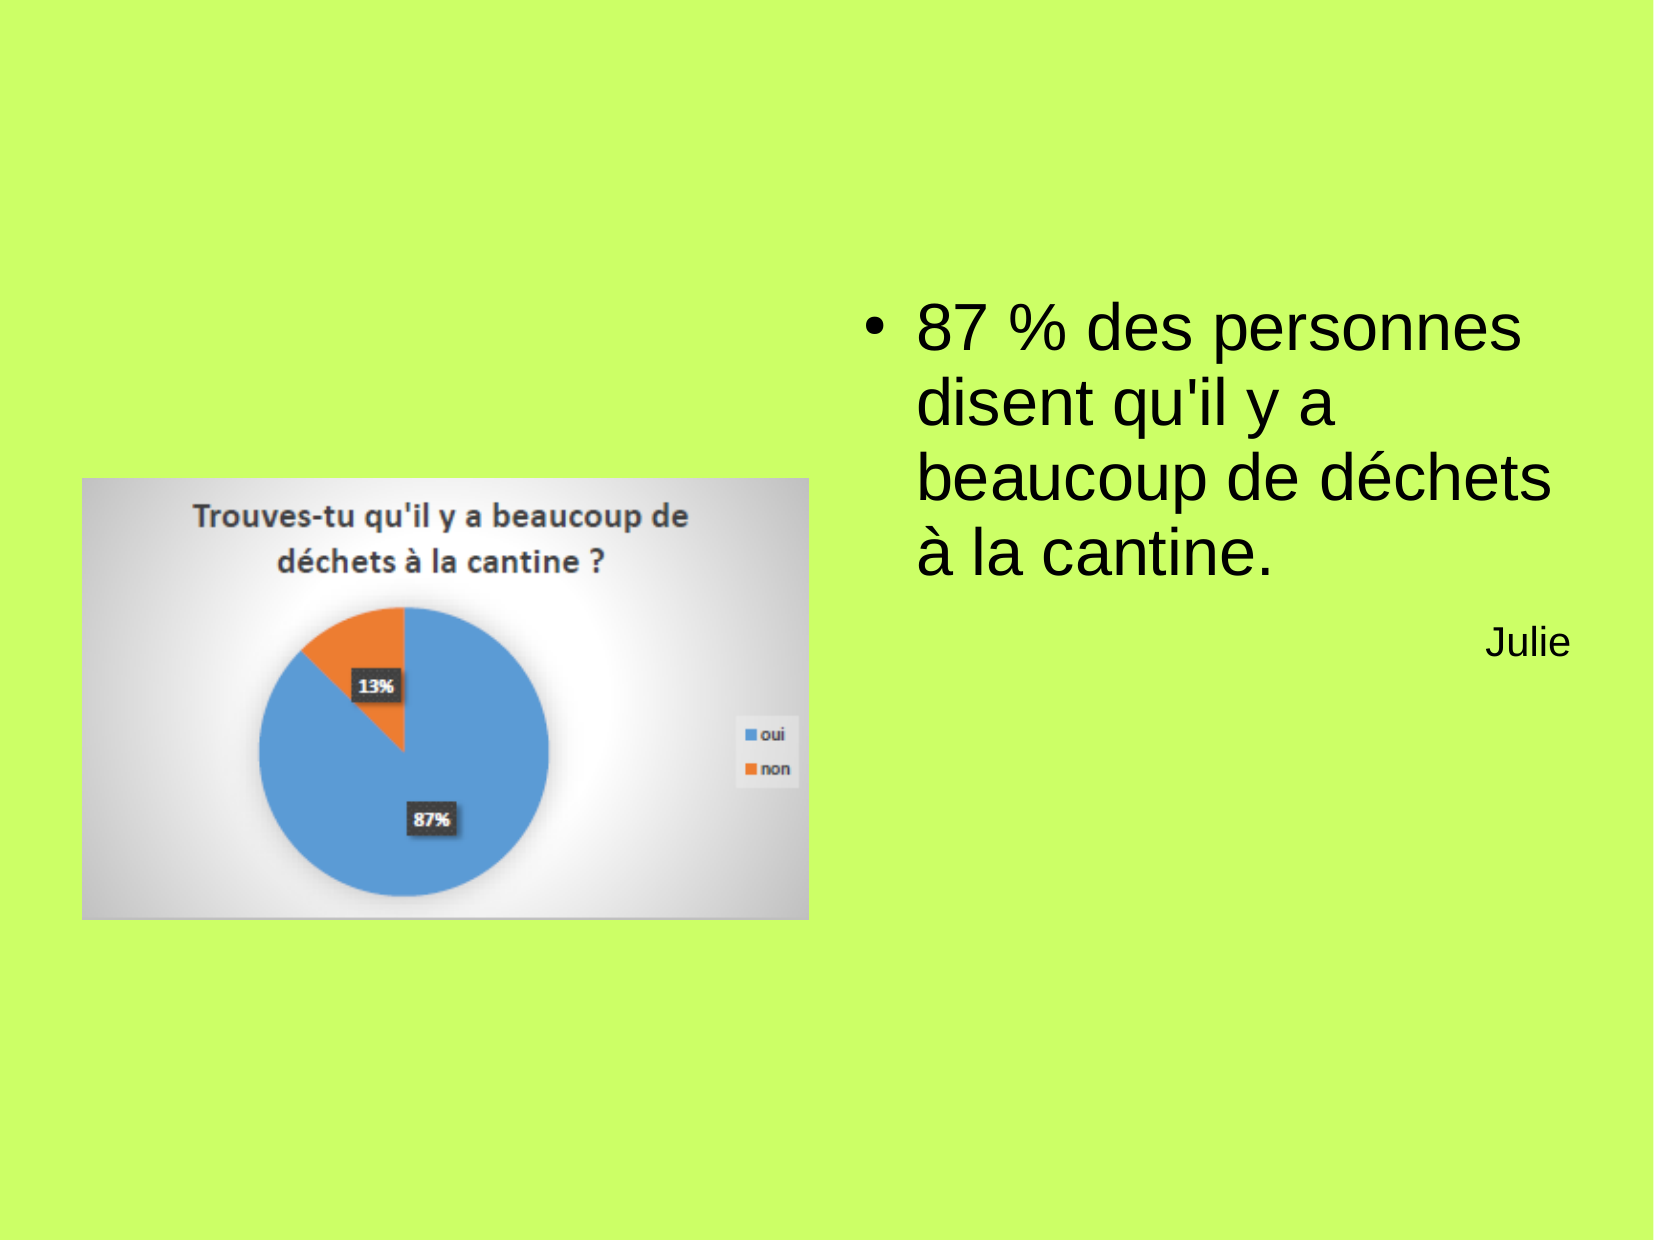

#
87 % des personnes disent qu'il y a beaucoup de déchets à la cantine.
Julie